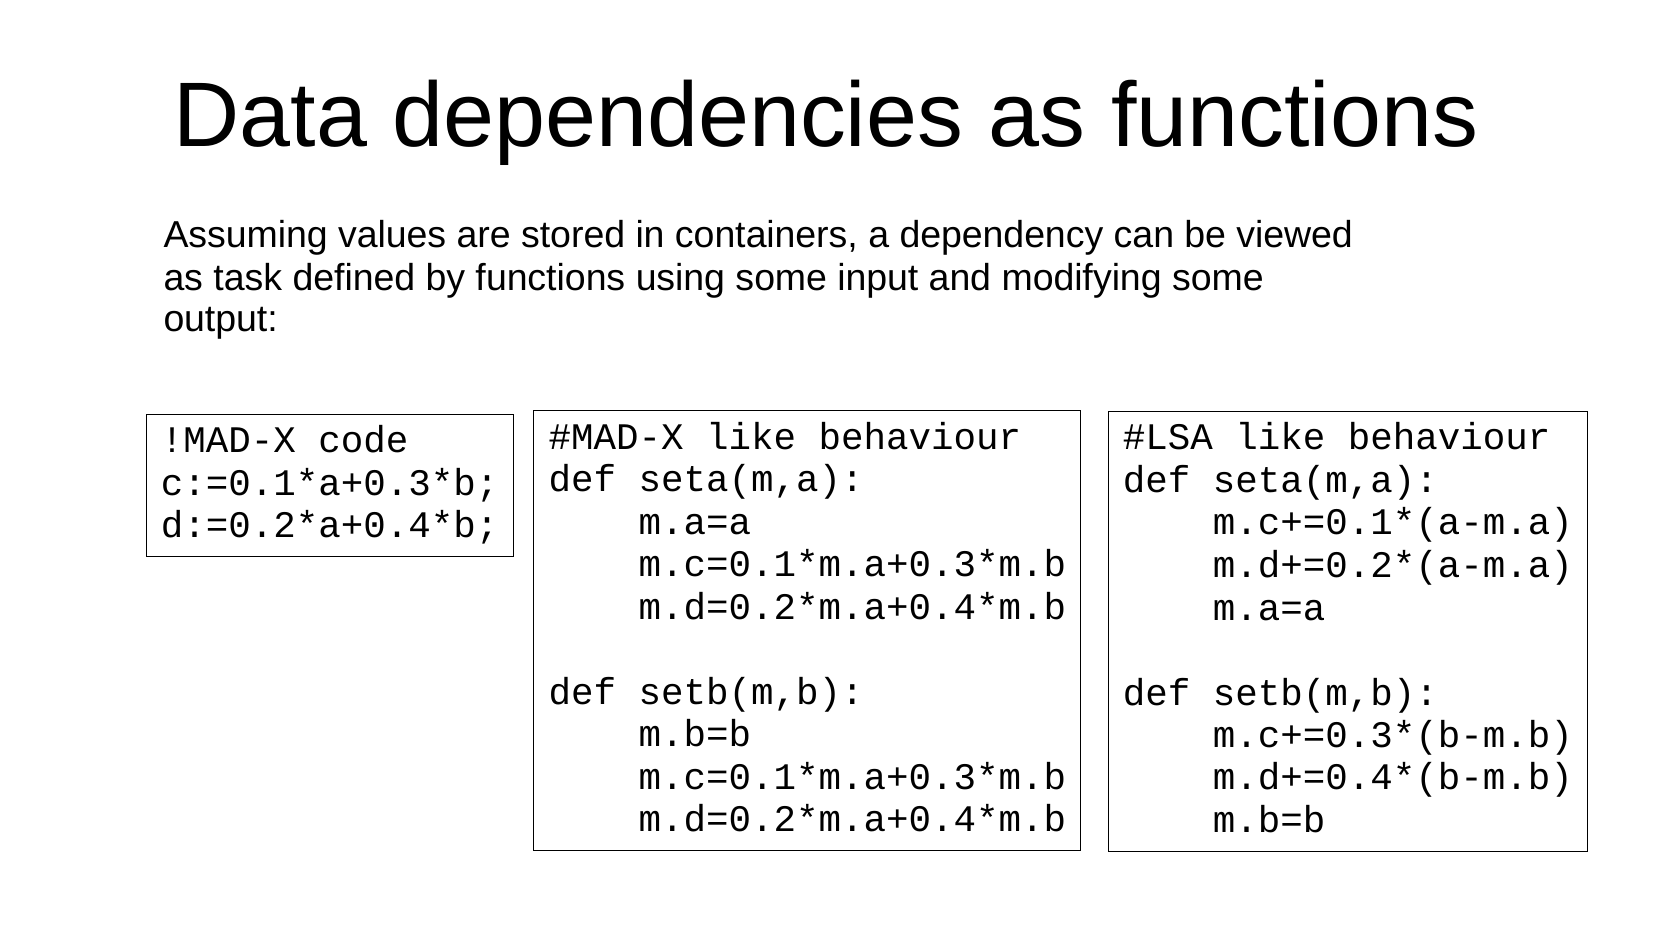

# Data dependencies as functions
Assuming values are stored in containers, a dependency can be viewed as task defined by functions using some input and modifying some output:
#MAD-X like behaviour
def seta(m,a):
 m.a=a
 m.c=0.1*m.a+0.3*m.b
 m.d=0.2*m.a+0.4*m.b
def setb(m,b):
 m.b=b
 m.c=0.1*m.a+0.3*m.b
 m.d=0.2*m.a+0.4*m.b
#LSA like behaviour
def seta(m,a):
 m.c+=0.1*(a-m.a)
 m.d+=0.2*(a-m.a)
 m.a=a
def setb(m,b):
 m.c+=0.3*(b-m.b)
 m.d+=0.4*(b-m.b)
 m.b=b
!MAD-X code
c:=0.1*a+0.3*b;
d:=0.2*a+0.4*b;